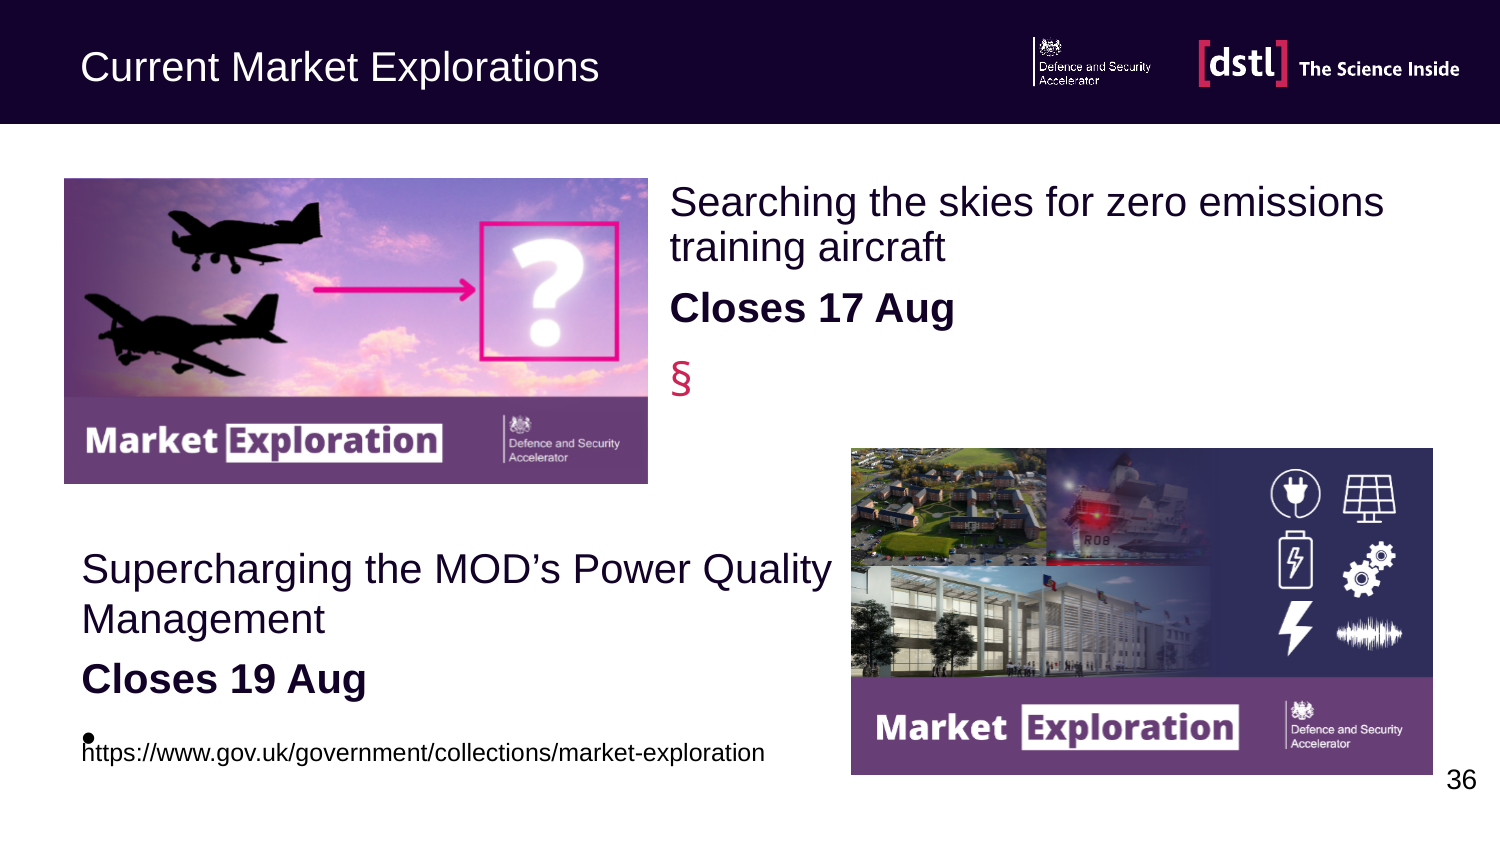

Current Market Explorations
# Searching the skies for zero emissions training aircraft
Closes 17 Aug
Supercharging the MOD’s Power Quality Management
Closes 19 Aug
https://www.gov.uk/government/collections/market-exploration